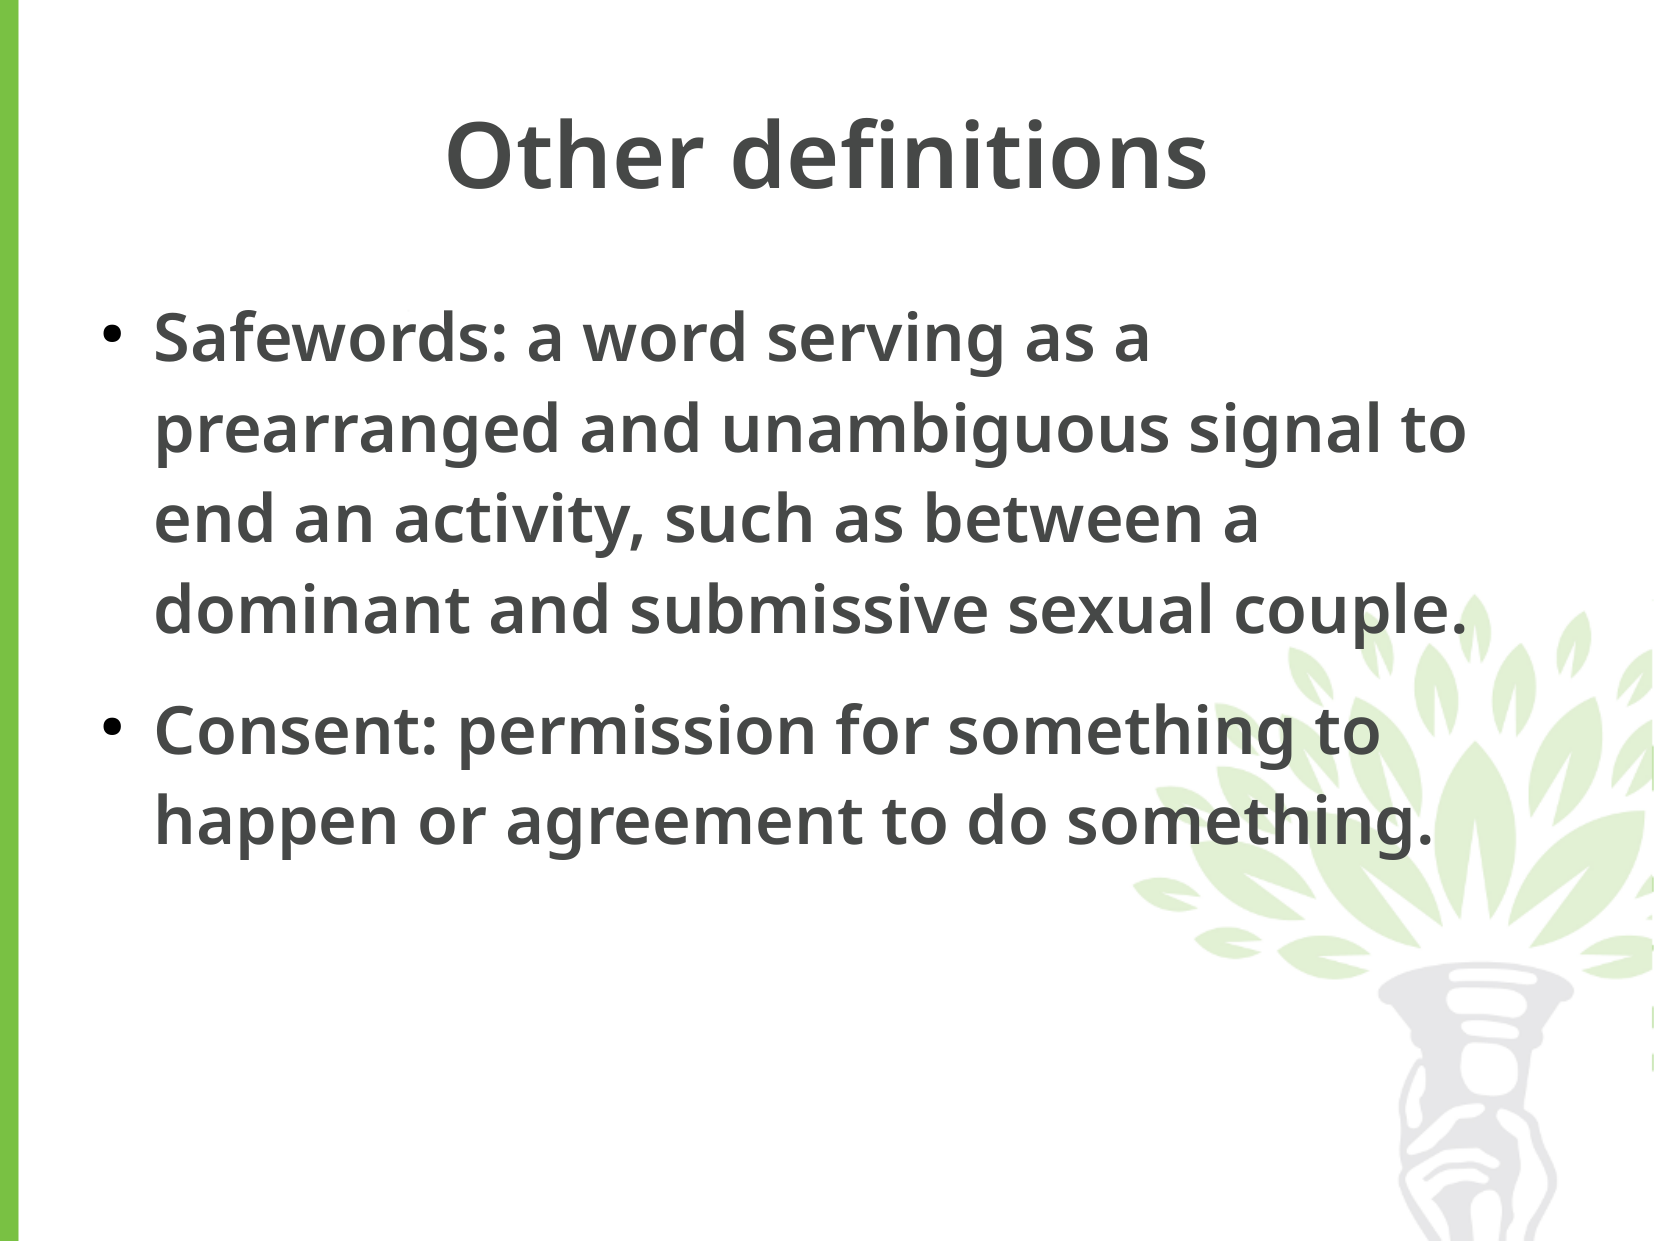

# Other definitions
Safewords: a word serving as a prearranged and unambiguous signal to end an activity, such as between a dominant and submissive sexual couple.
Consent: permission for something to happen or agreement to do something.